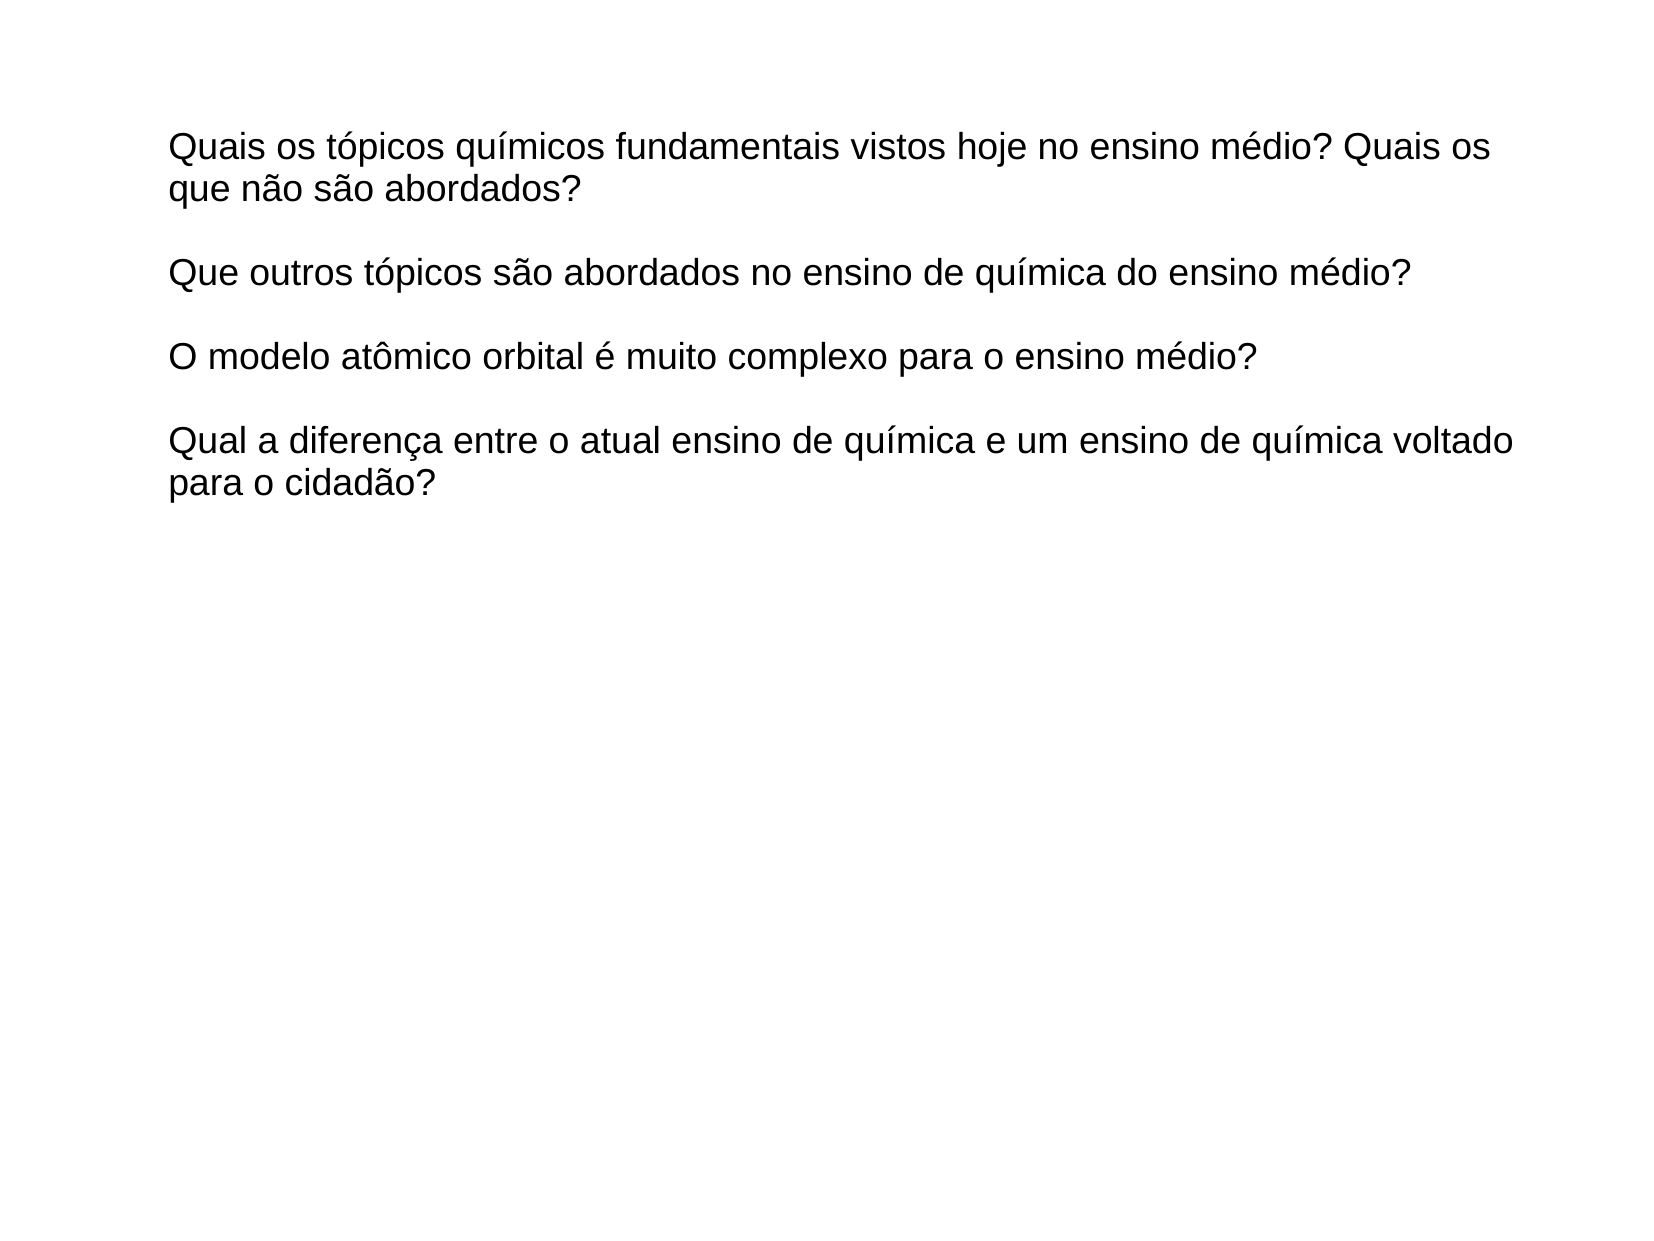

Quais os tópicos químicos fundamentais vistos hoje no ensino médio? Quais os que não são abordados?
Que outros tópicos são abordados no ensino de química do ensino médio?
O modelo atômico orbital é muito complexo para o ensino médio?
Qual a diferença entre o atual ensino de química e um ensino de química voltado para o cidadão?